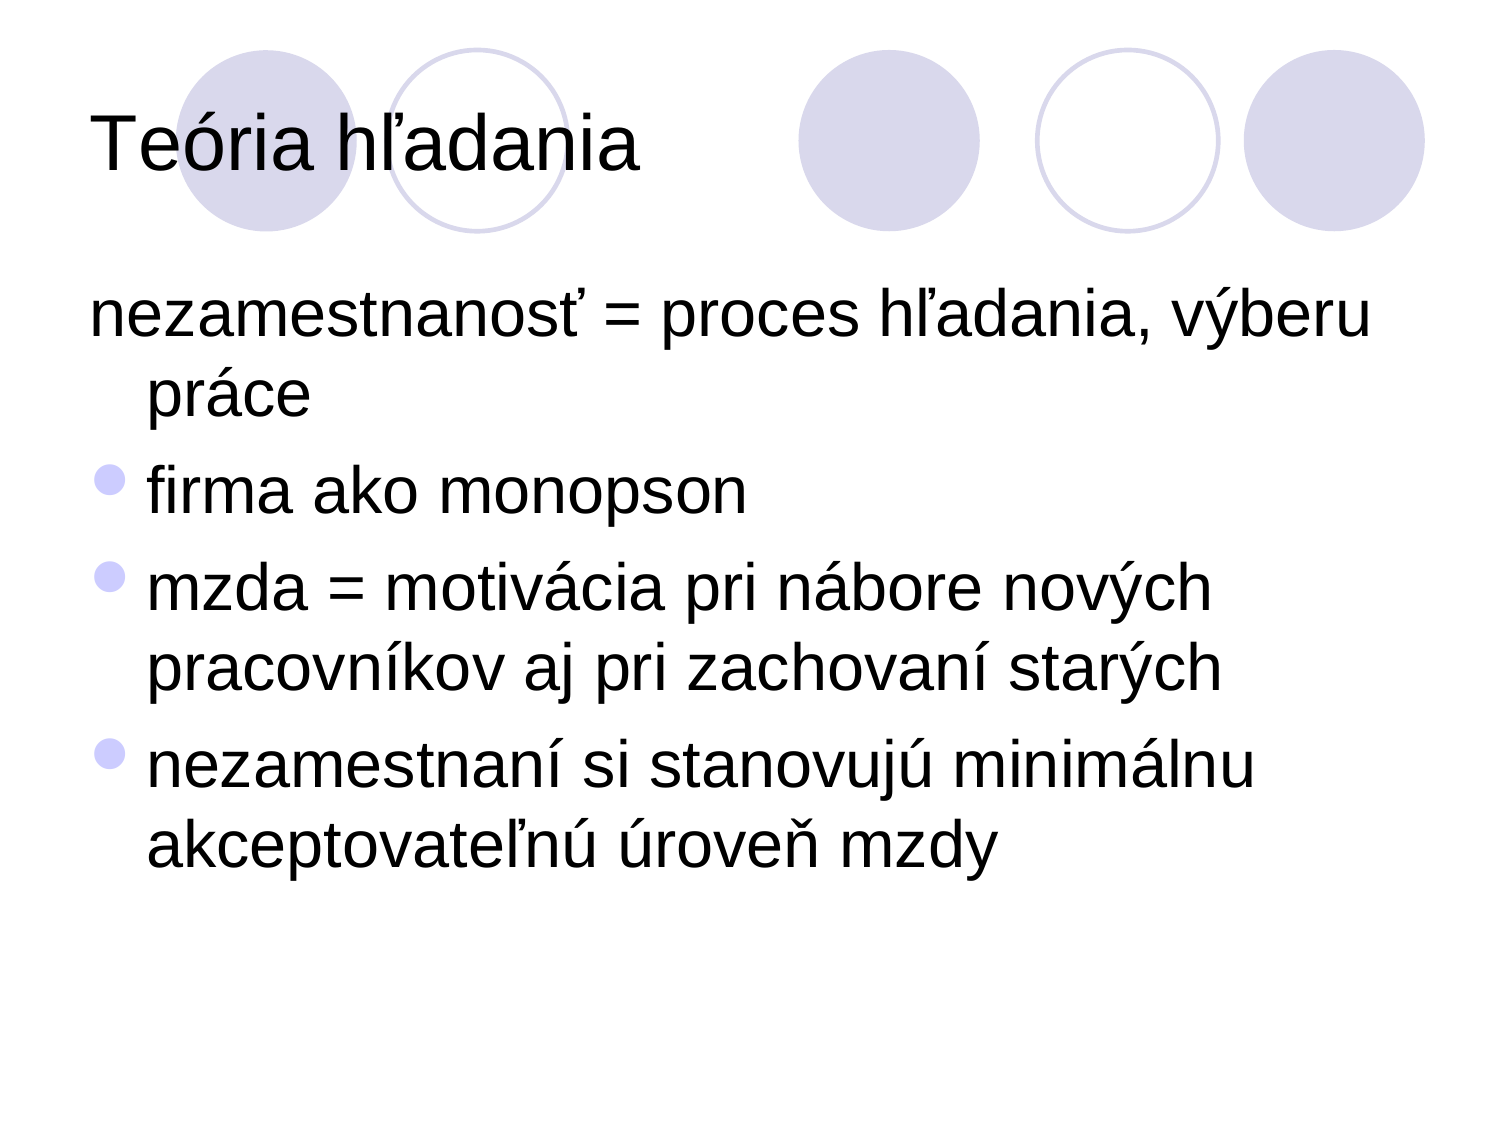

# Teória hľadania
nezamestnanosť = proces hľadania, výberu práce
firma ako monopson
mzda = motivácia pri nábore nových pracovníkov aj pri zachovaní starých
nezamestnaní si stanovujú minimálnu akceptovateľnú úroveň mzdy